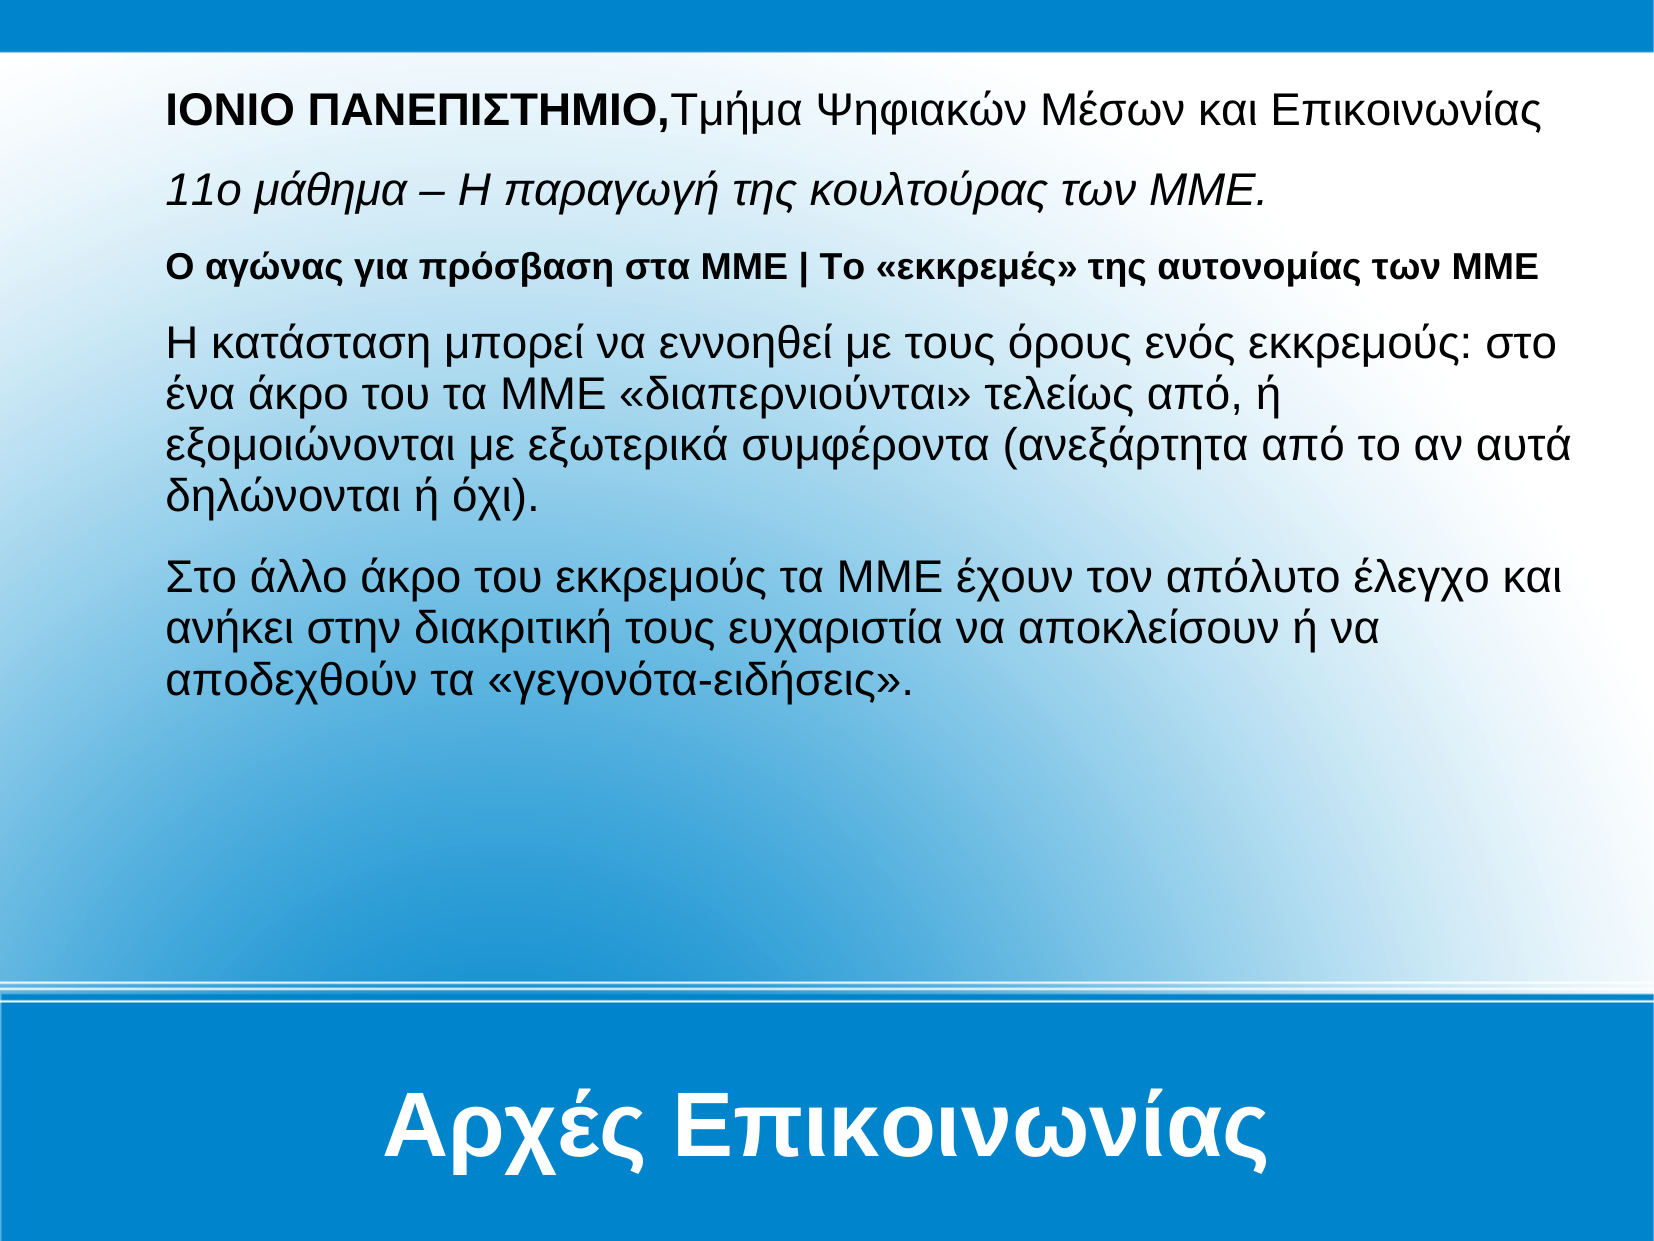

ΙΟΝΙΟ ΠΑΝΕΠΙΣΤΗΜΙΟ,Τμήμα Ψηφιακών Μέσων και Επικοινωνίας
11ο μάθημα – Η παραγωγή της κουλτούρας των ΜΜΕ.
Ο αγώνας για πρόσβαση στα ΜΜΕ | Το «εκκρεμές» της αυτονομίας των ΜΜΕ
Η κατάσταση μπορεί να εννοηθεί με τους όρους ενός εκκρεμούς: στο ένα άκρο του τα ΜΜΕ «διαπερνιούνται» τελείως από, ή εξομοιώνονται με εξωτερικά συμφέροντα (ανεξάρτητα από το αν αυτά δηλώνονται ή όχι).
Στο άλλο άκρο του εκκρεμούς τα ΜΜΕ έχουν τον απόλυτο έλεγχο και ανήκει στην διακριτική τους ευχαριστία να αποκλείσουν ή να αποδεχθούν τα «γεγονότα-ειδήσεις».
# Αρχές Επικοινωνίας